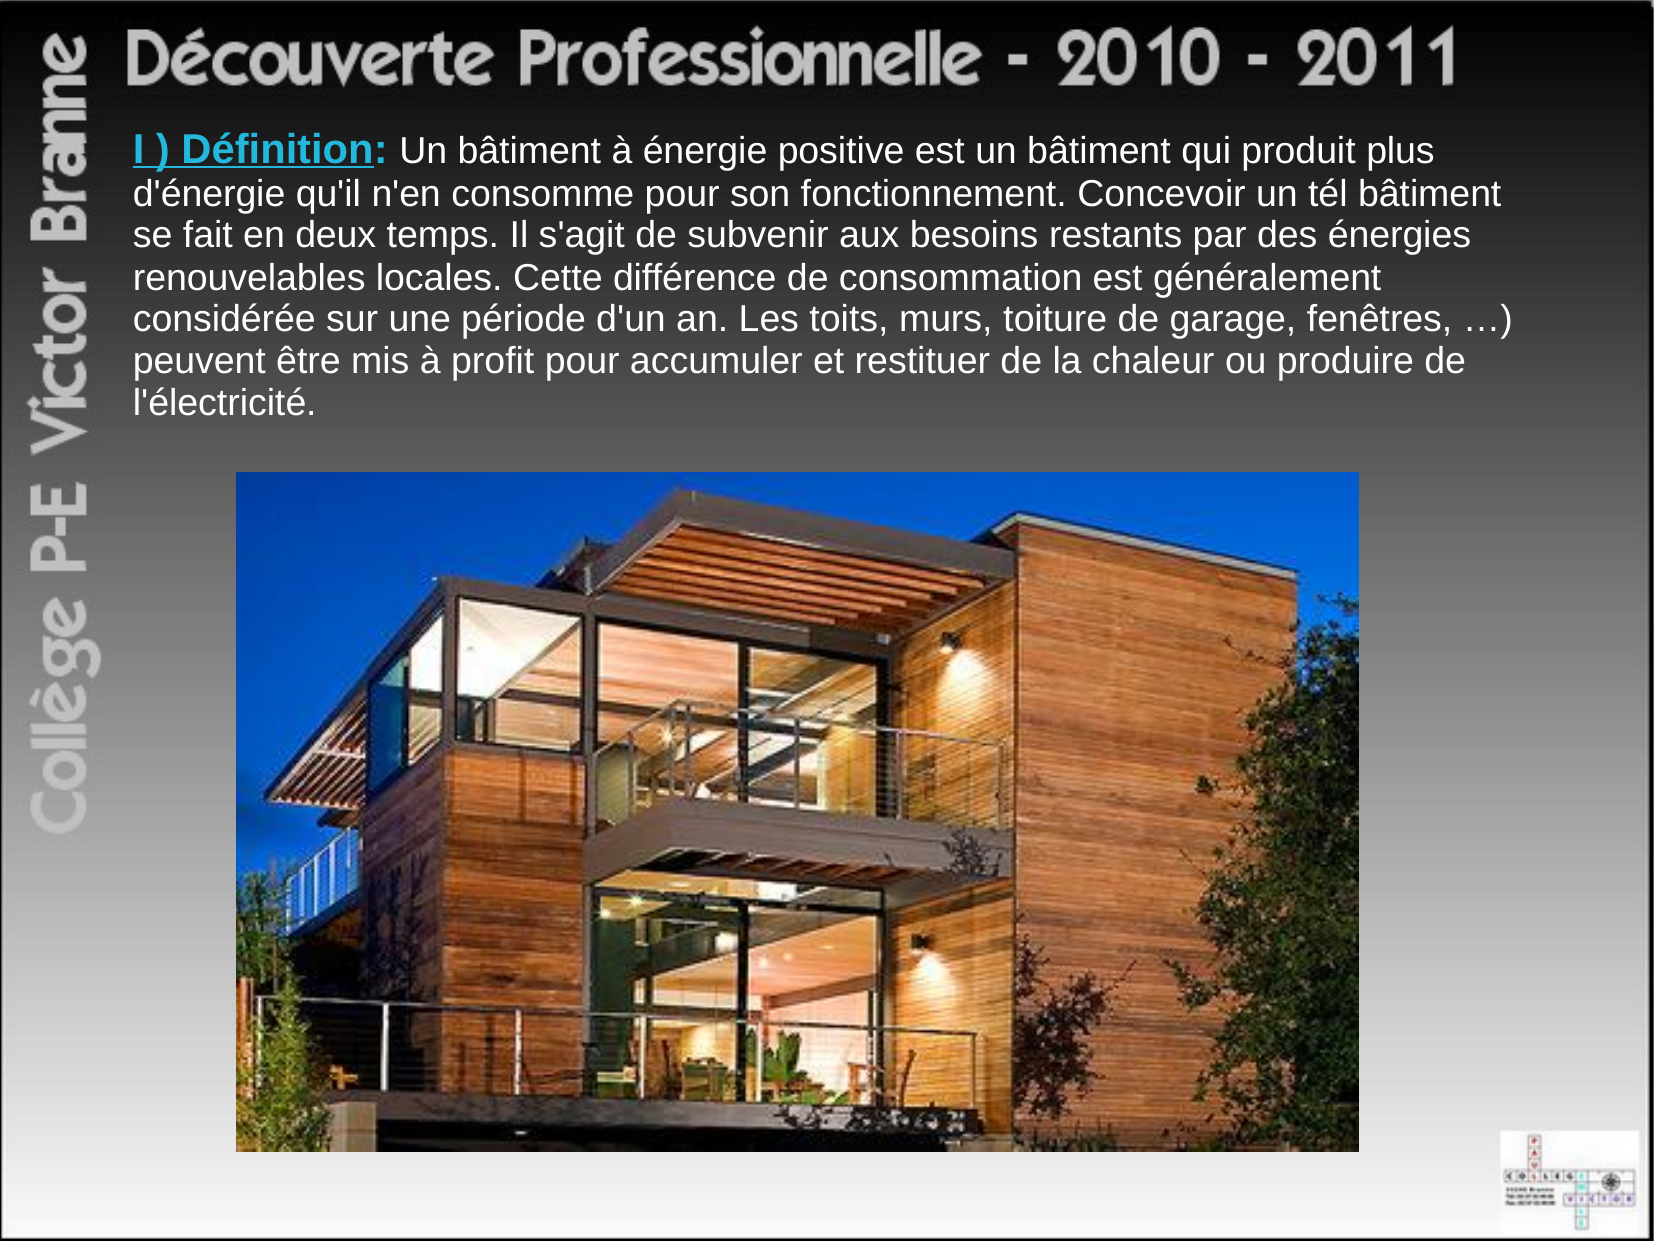

I ) Définition: Un bâtiment à énergie positive est un bâtiment qui produit plus d'énergie qu'il n'en consomme pour son fonctionnement. Concevoir un tél bâtiment se fait en deux temps. Il s'agit de subvenir aux besoins restants par des énergies renouvelables locales. Cette différence de consommation est généralement considérée sur une période d'un an. Les toits, murs, toiture de garage, fenêtres, …) peuvent être mis à profit pour accumuler et restituer de la chaleur ou produire de l'électricité.